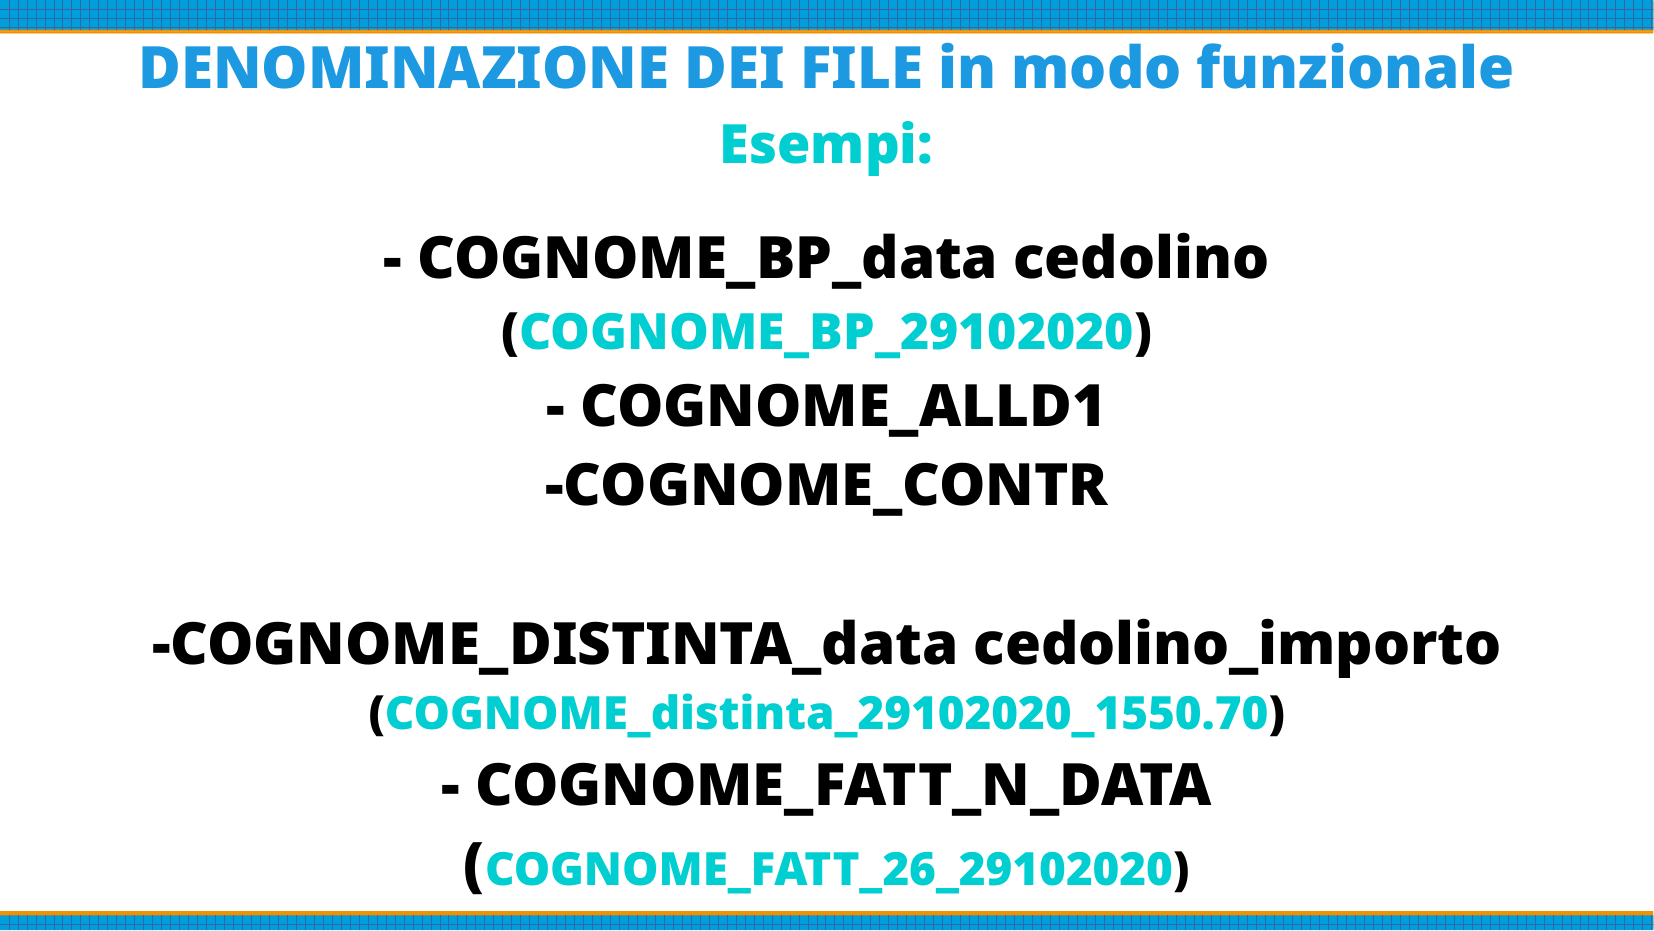

# DENOMINAZIONE DEI FILE in modo funzionale
Esempi:
- COGNOME_BP_data cedolino (COGNOME_BP_29102020)
- COGNOME_ALLD1
-COGNOME_CONTR
-COGNOME_DISTINTA_data cedolino_importo (COGNOME_distinta_29102020_1550.70)
- COGNOME_FATT_N_DATA (COGNOME_FATT_26_29102020)